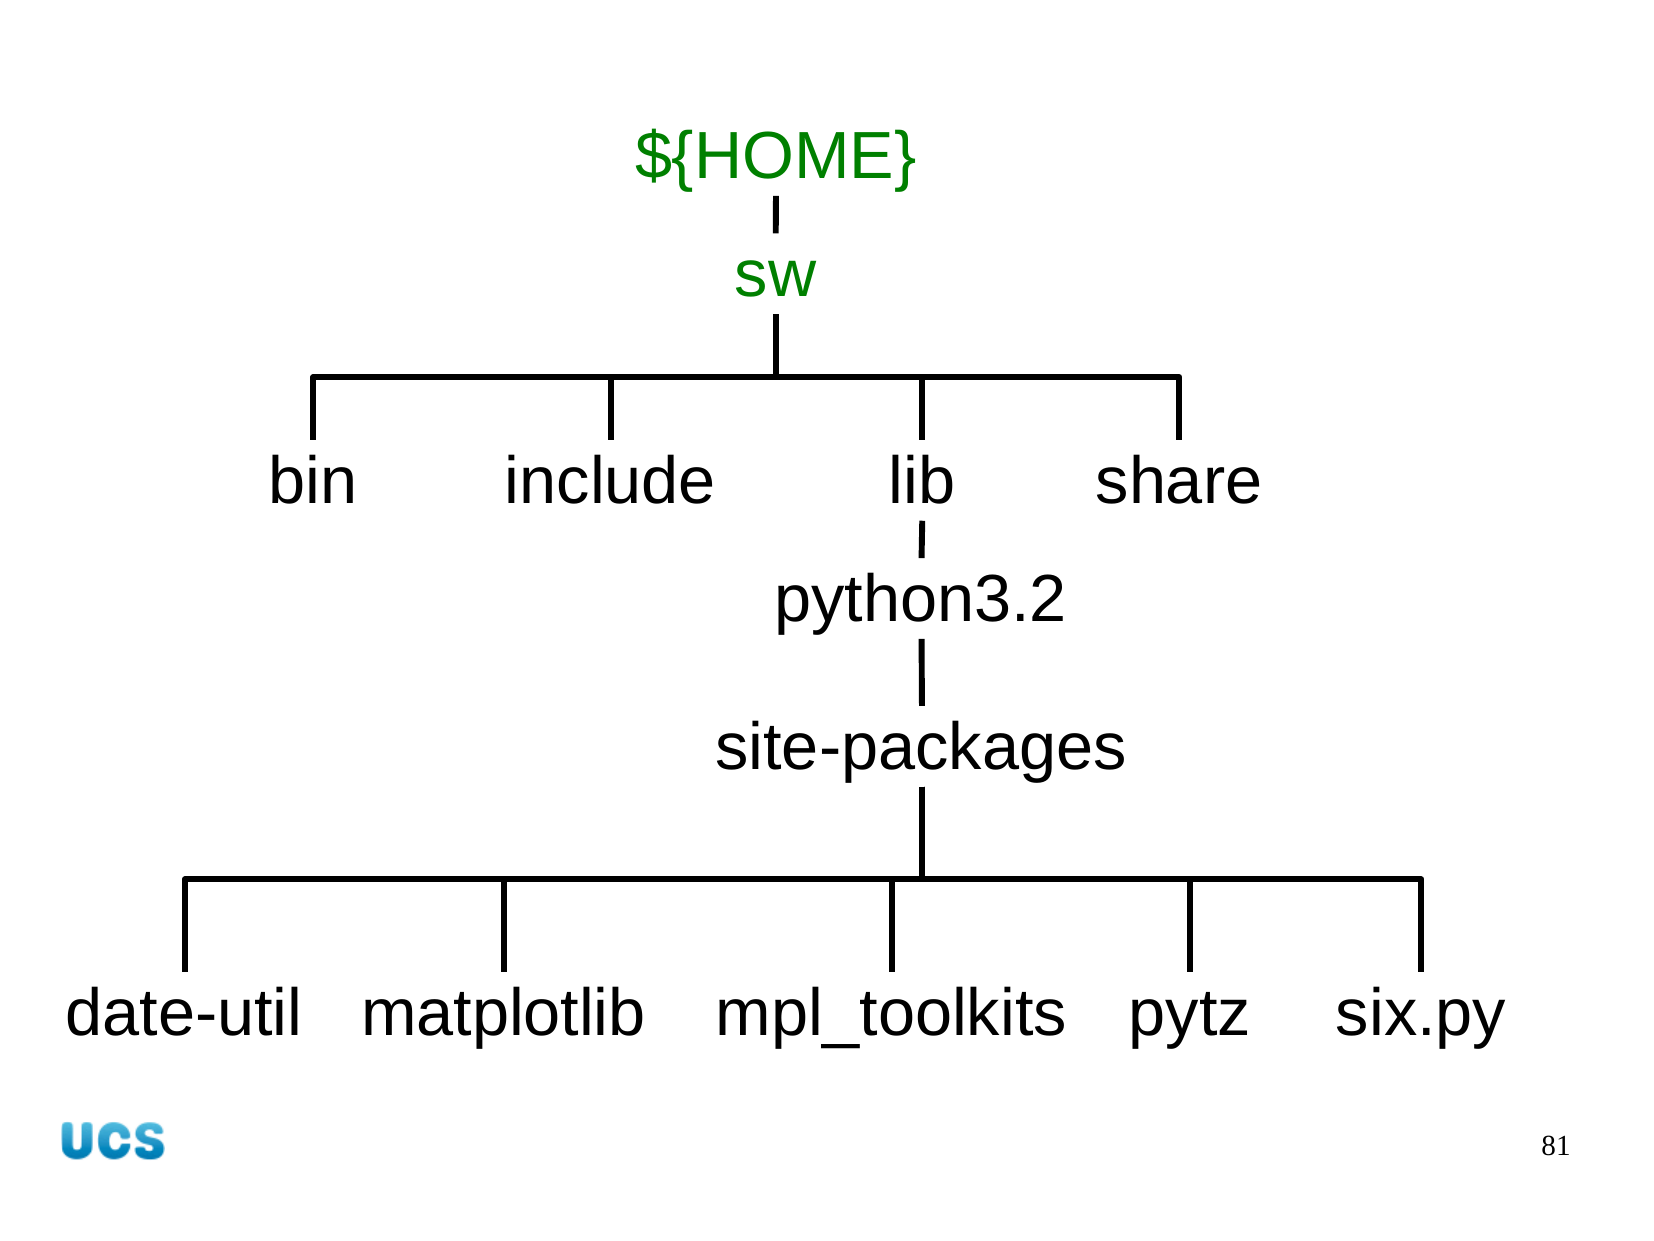

${HOME}
sw
bin
include
lib
share
python3.2
site-packages
date-util
matplotlib
mpl_toolkits
pytz
six.py
81